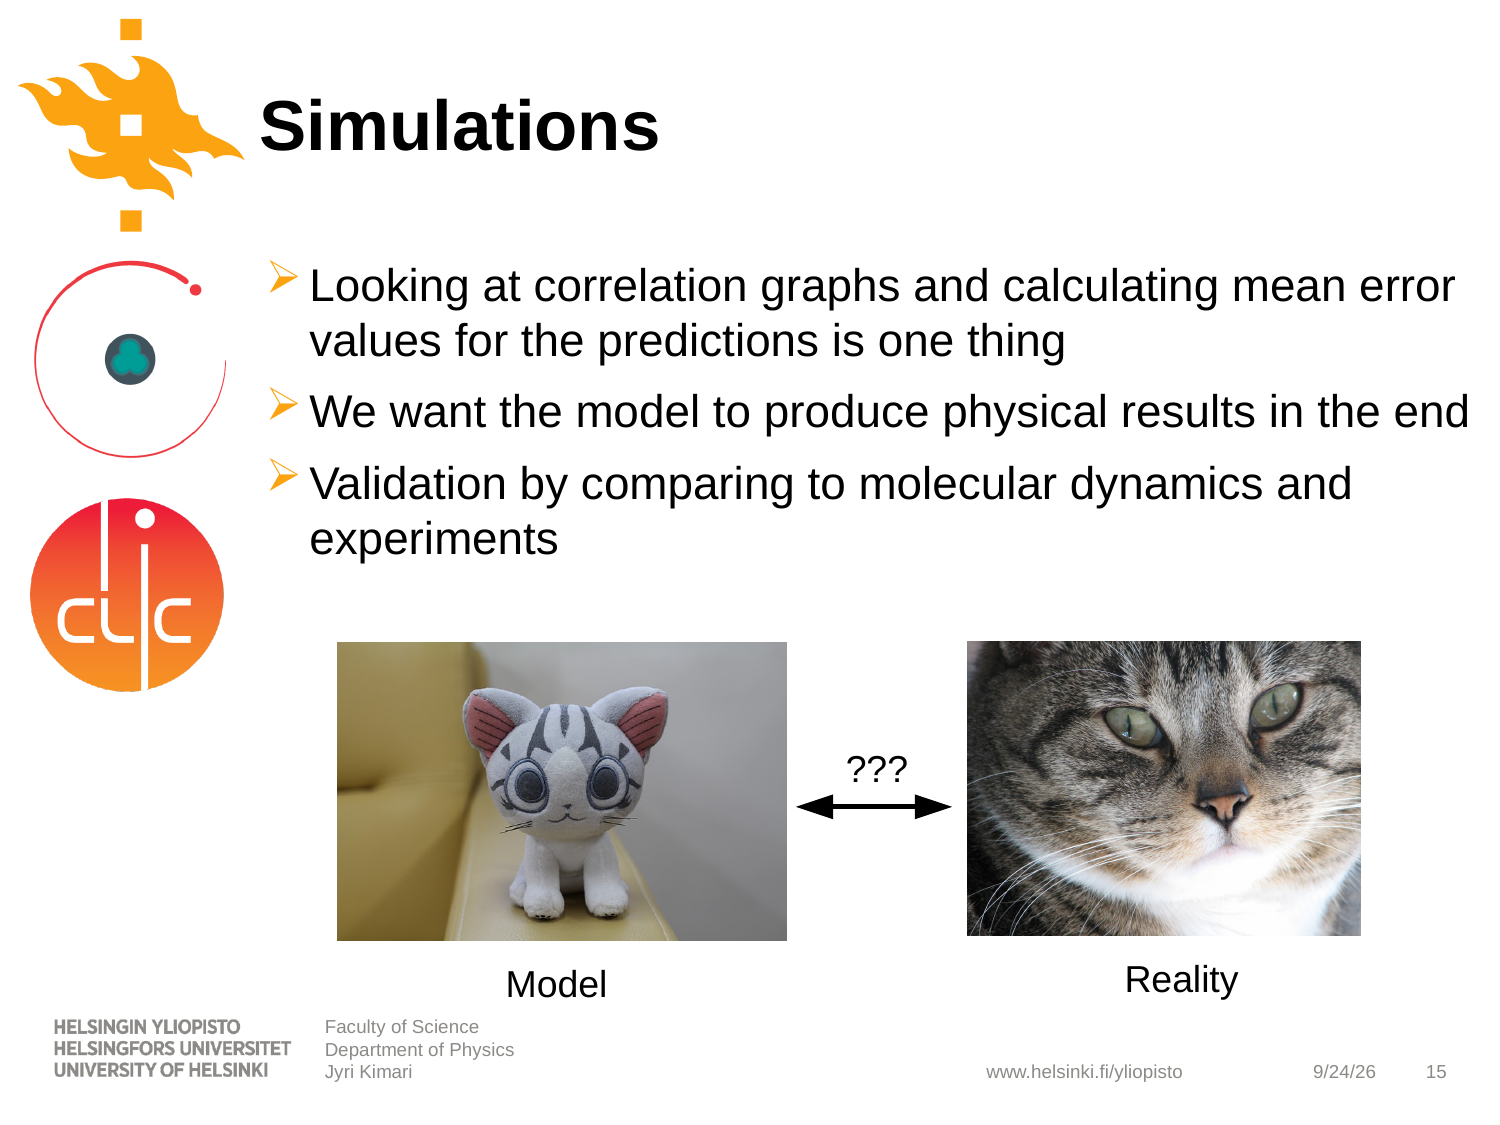

# Simulations
Looking at correlation graphs and calculating mean error values for the predictions is one thing
We want the model to produce physical results in the end
Validation by comparing to molecular dynamics and experiments
???
Reality
Model
Faculty of Science
Department of Physics
Jyri Kimari